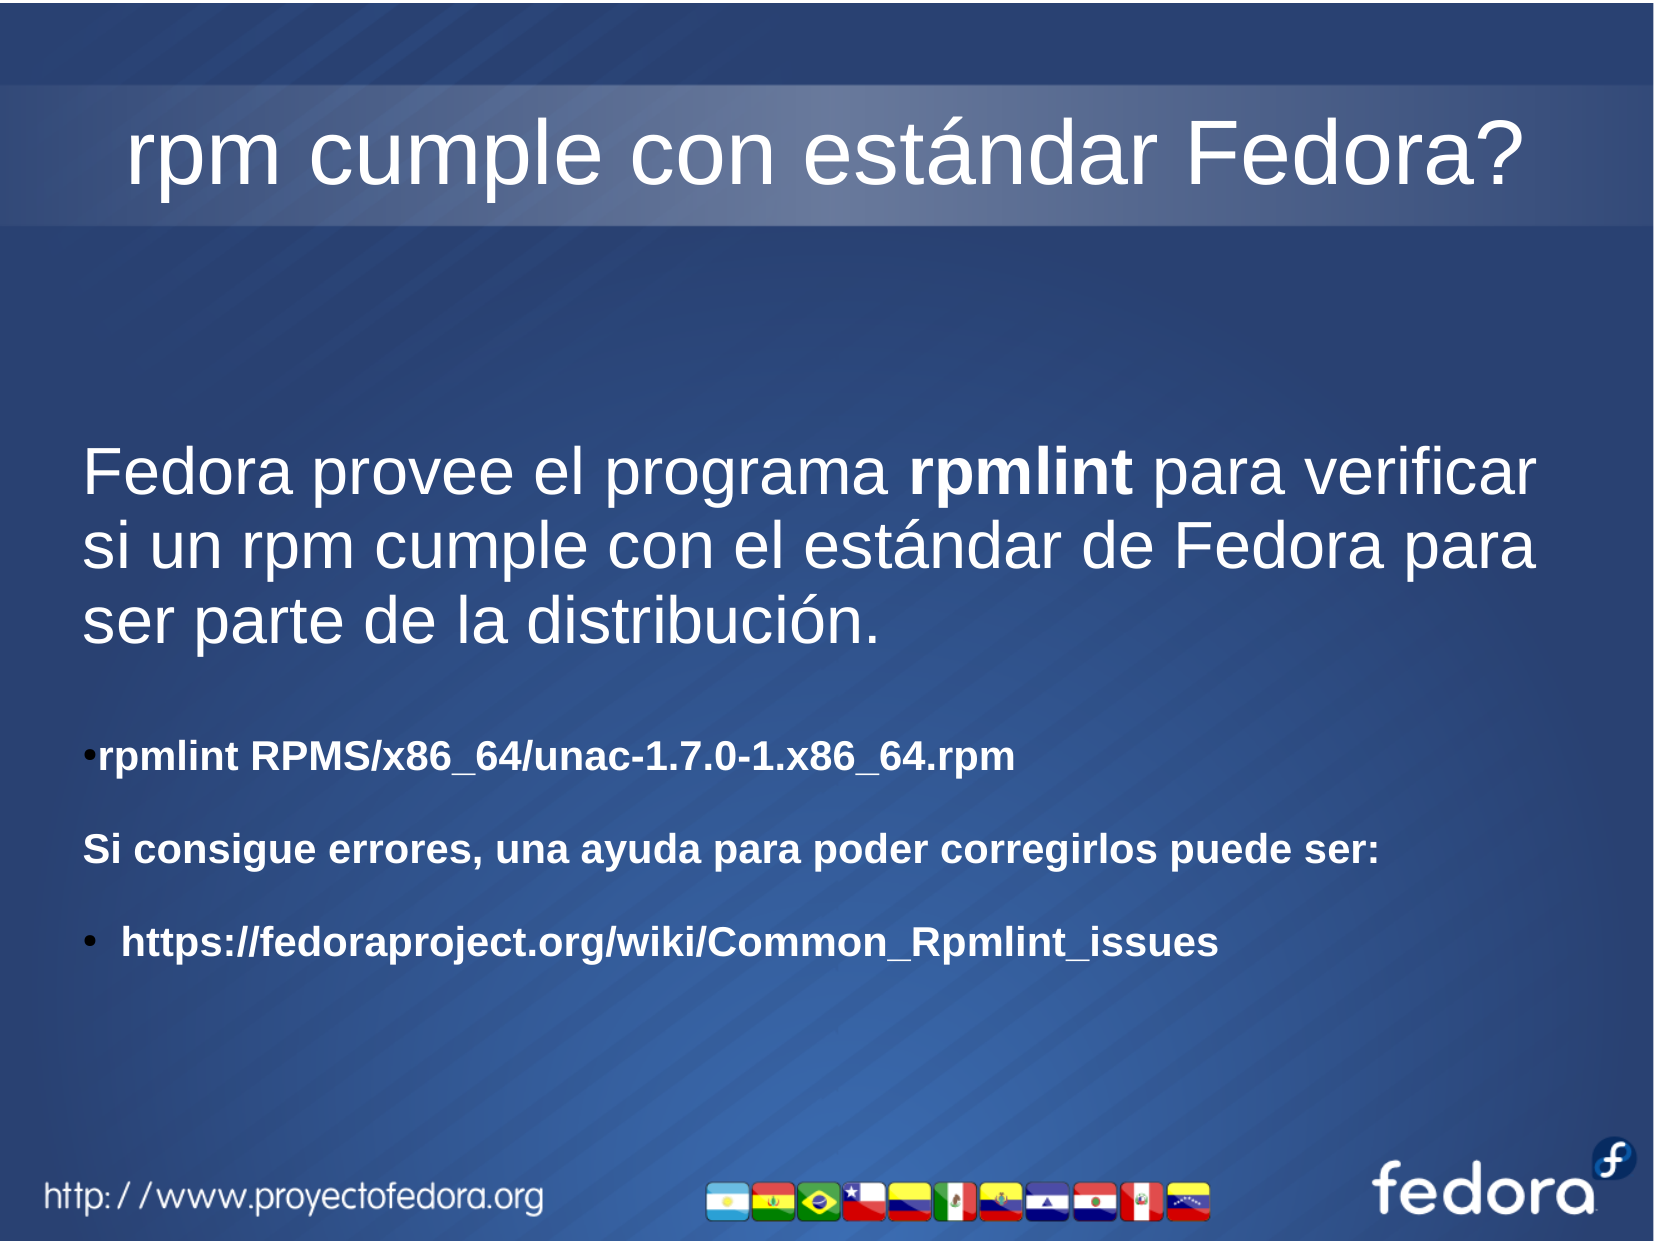

# rpm cumple con estándar Fedora?
Fedora provee el programa rpmlint para verificar si un rpm cumple con el estándar de Fedora para ser parte de la distribución.
rpmlint RPMS/x86_64/unac-1.7.0-1.x86_64.rpm
Si consigue errores, una ayuda para poder corregirlos puede ser:
 https://fedoraproject.org/wiki/Common_Rpmlint_issues